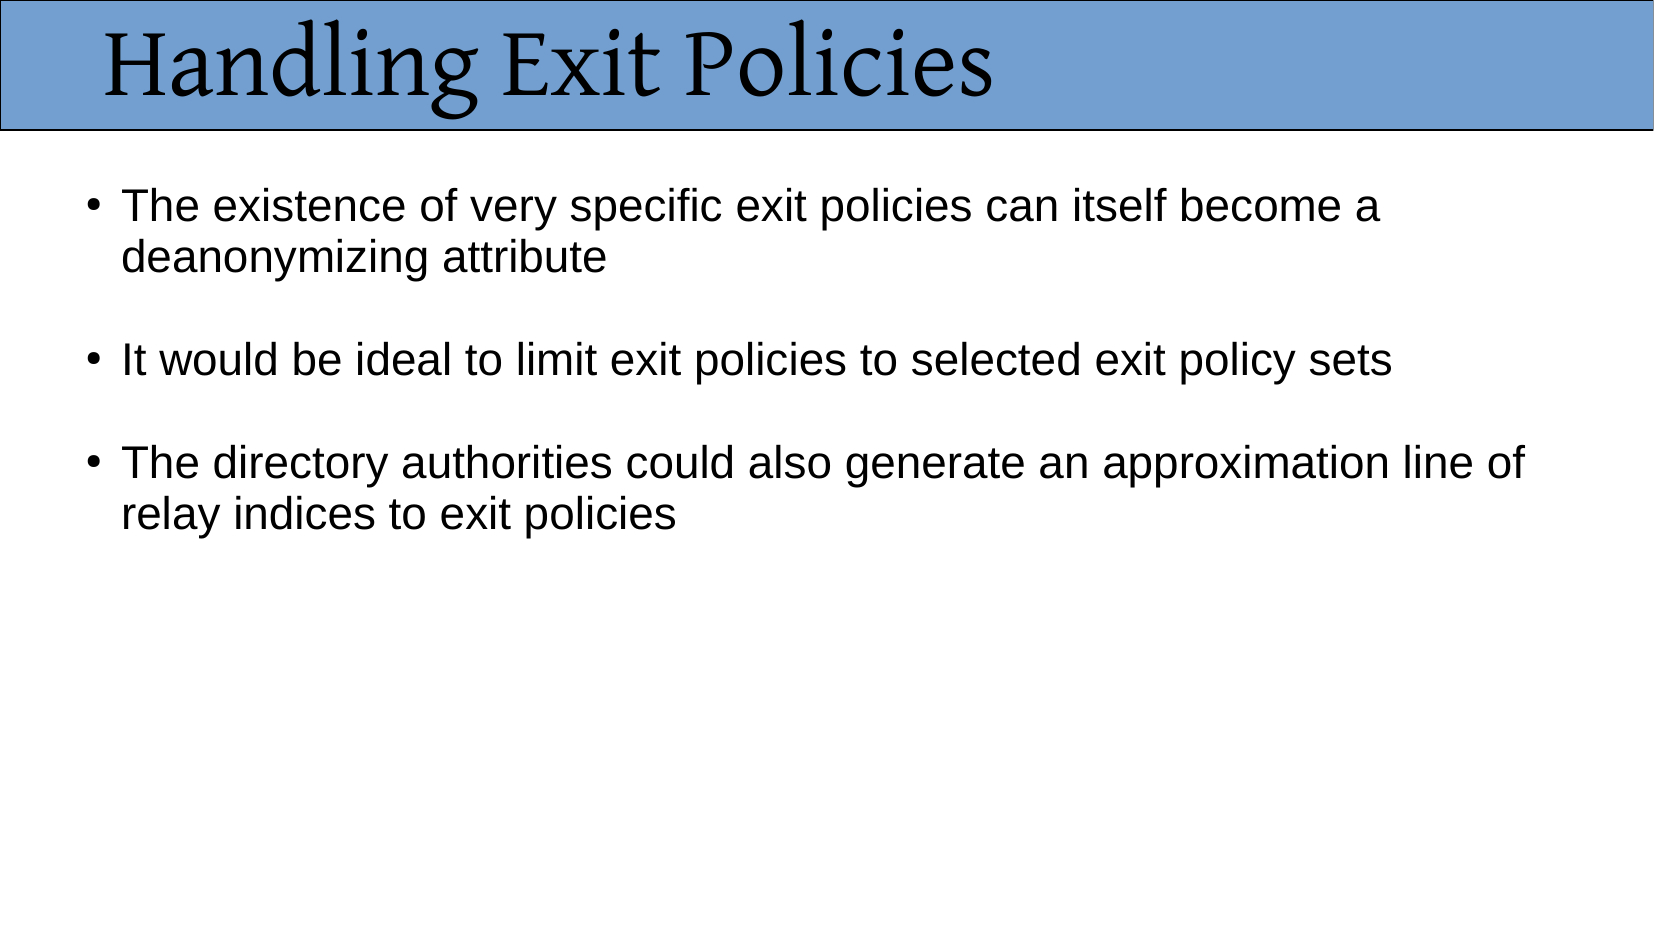

Handling Exit Policies
The existence of very specific exit policies can itself become a deanonymizing attribute
It would be ideal to limit exit policies to selected exit policy sets
The directory authorities could also generate an approximation line of relay indices to exit policies